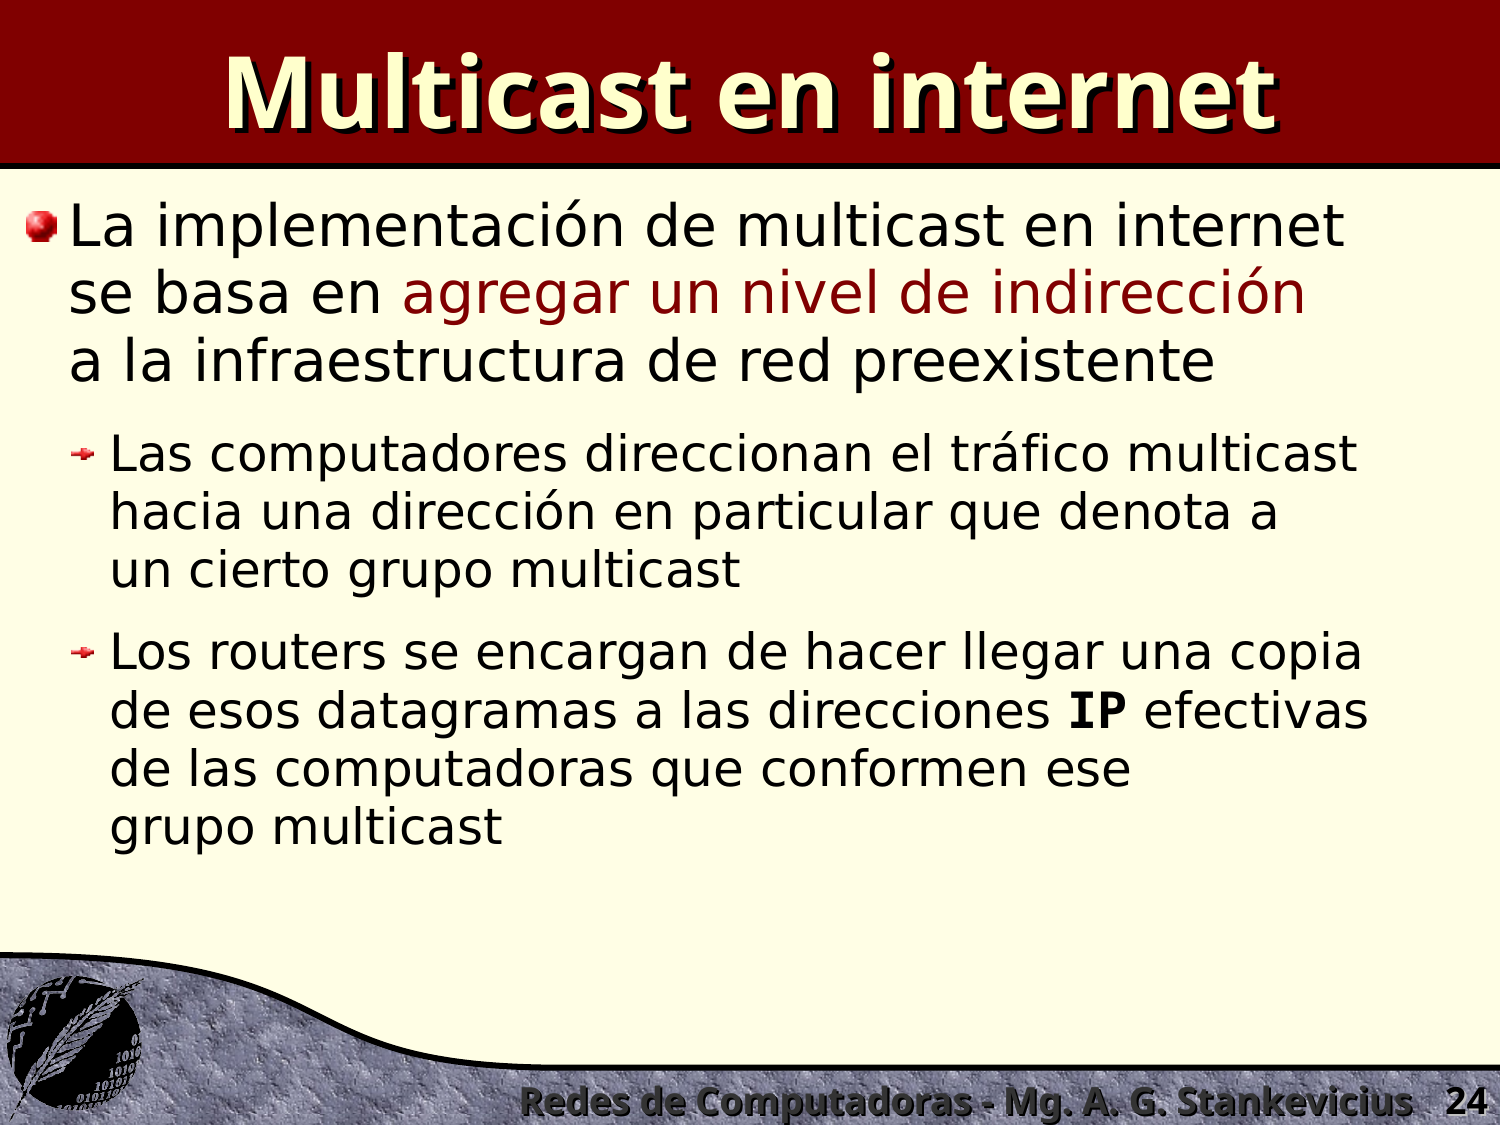

# Multicast en internet
La implementación de multicast en internet
se basa en agregar un nivel de indirección
a la infraestructura de red preexistente
Las computadores direccionan el tráfico multicast hacia una dirección en particular que denota a
un cierto grupo multicast
Los routers se encargan de hacer llegar una copia
de esos datagramas a las direcciones IP efectivas
de las computadoras que conformen ese
grupo multicast
24